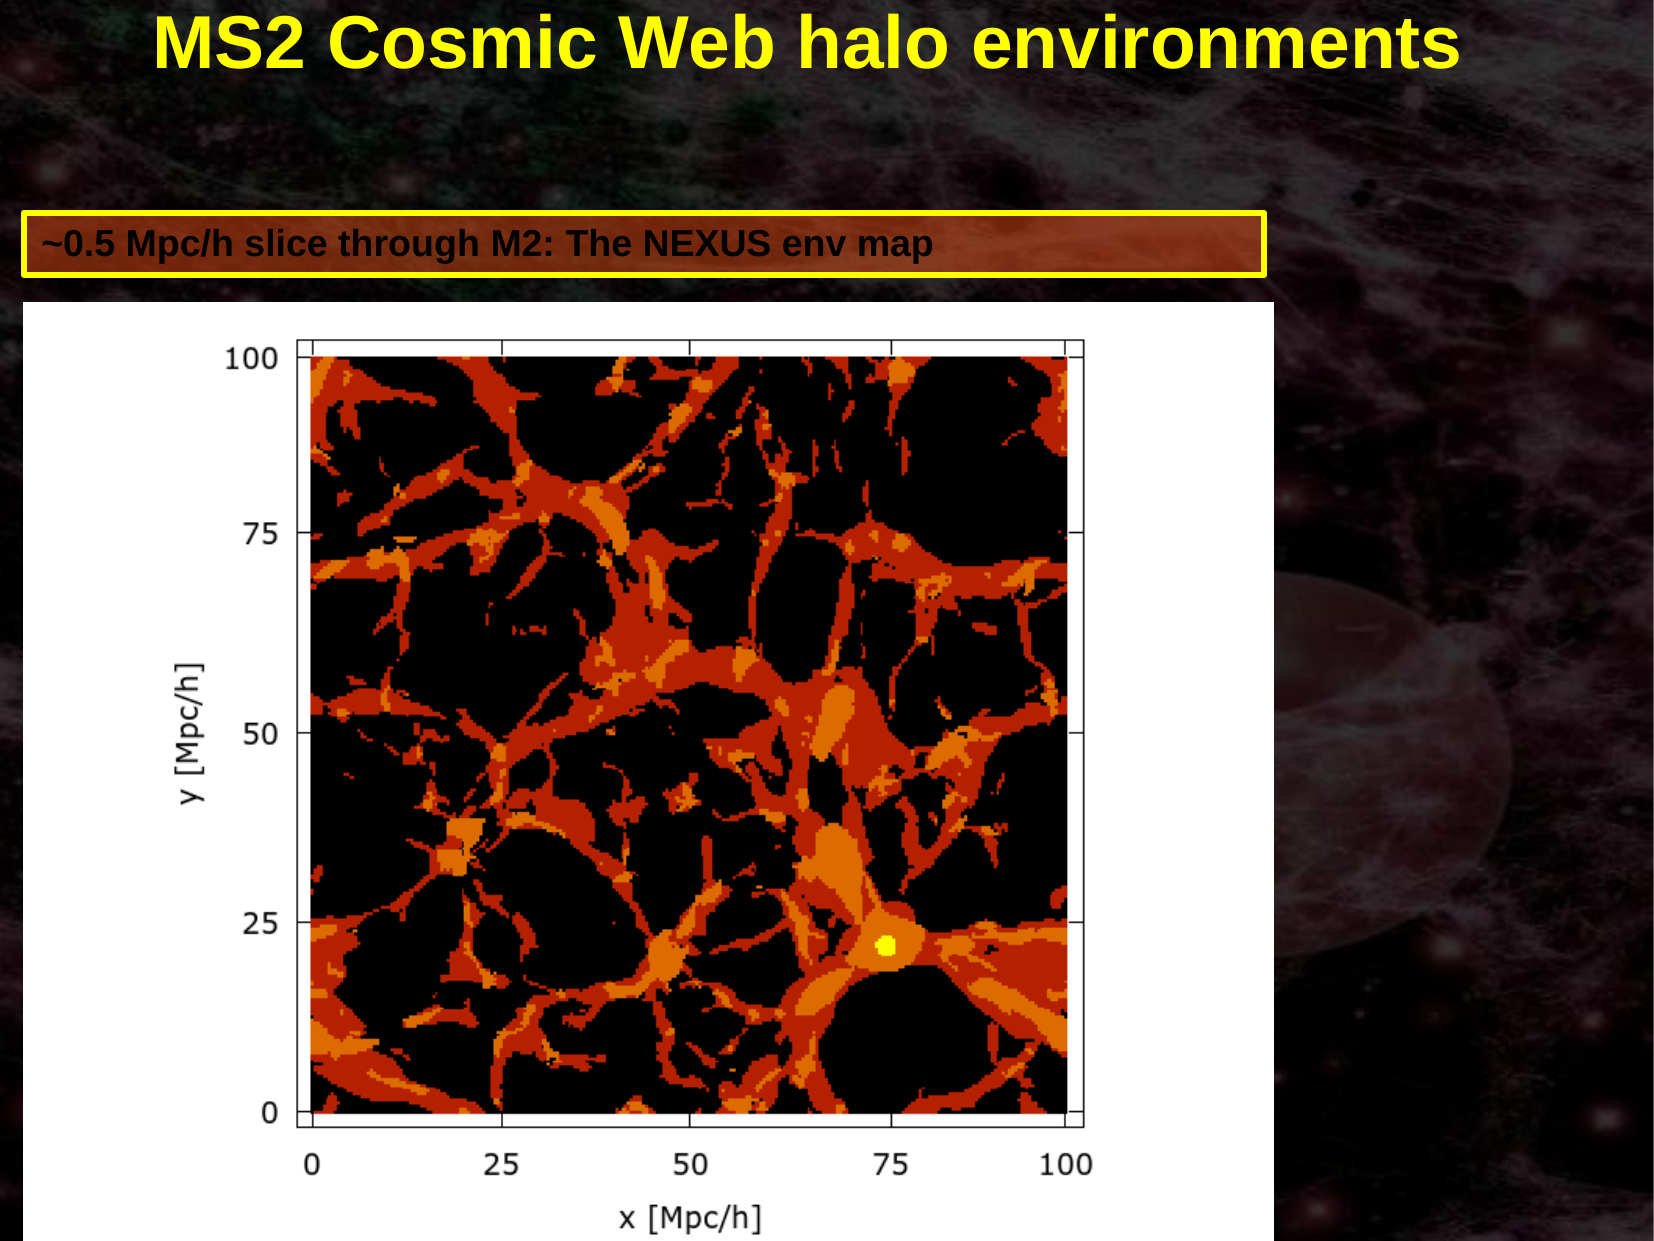

# MS2 Cosmic Web halo environments
~0.5 Mpc/h slice through M2: The NEXUS env map